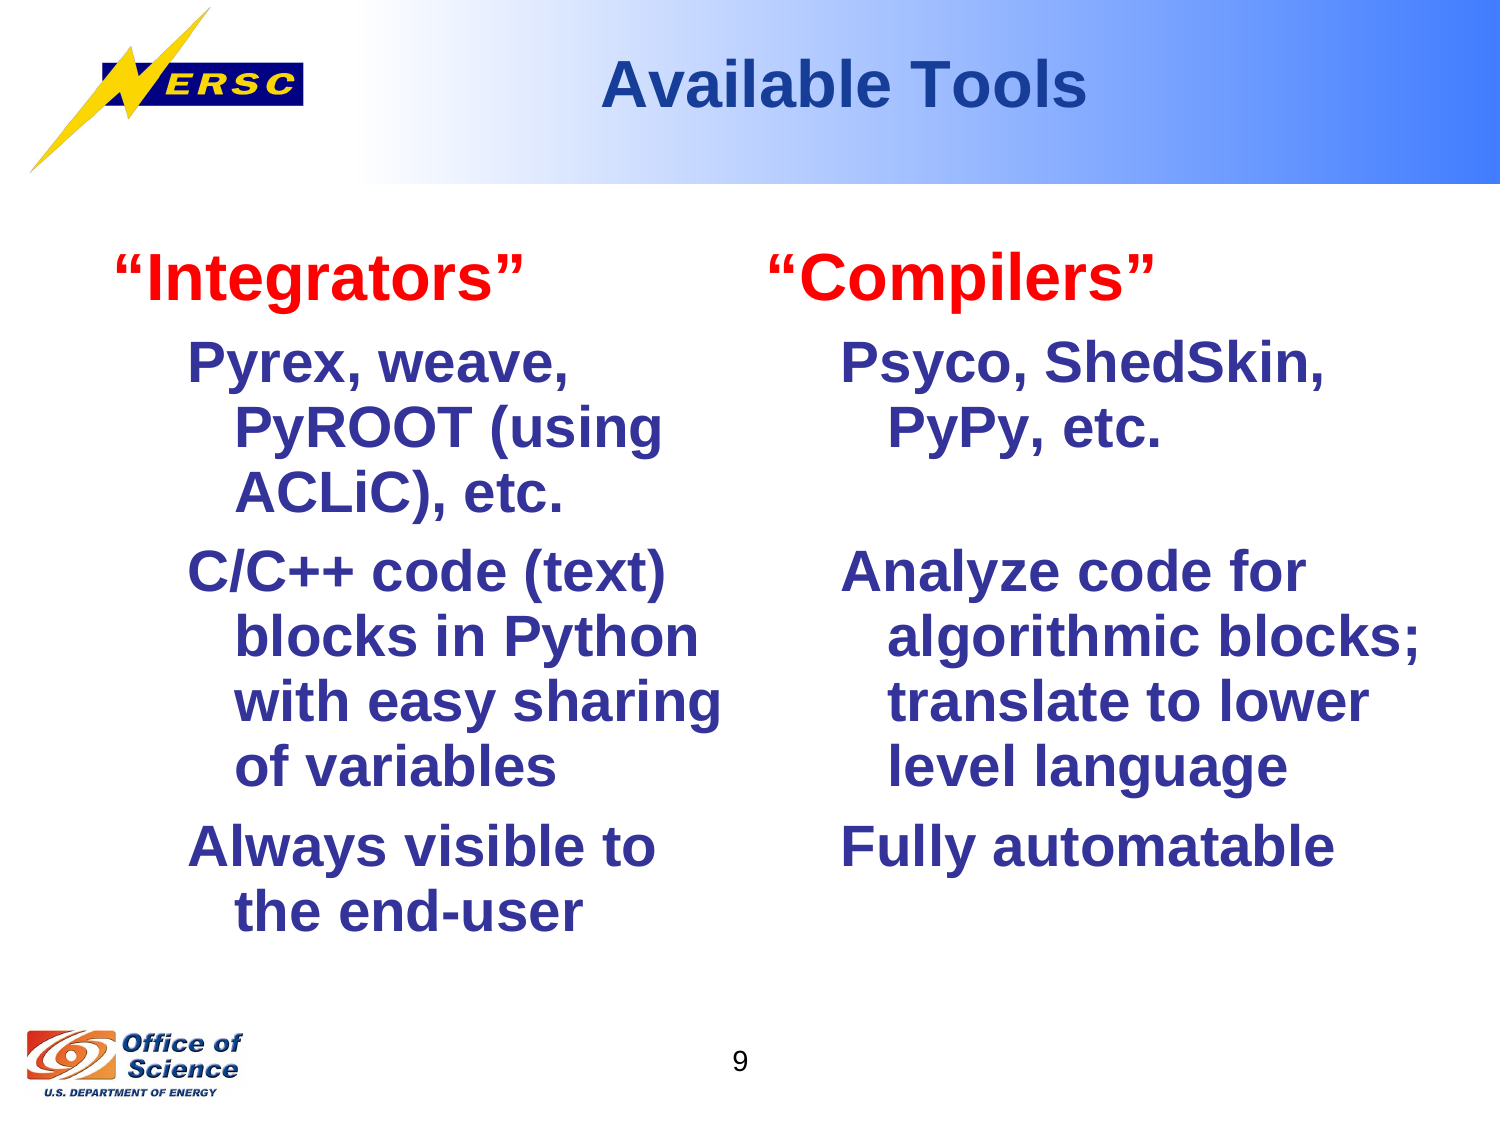

# Available Tools
“Integrators”
Pyrex, weave, PyROOT (using ACLiC), etc.
C/C++ code (text) blocks in Python with easy sharing of variables
Always visible to the end-user
“Compilers”
Psyco, ShedSkin, PyPy, etc.
Analyze code for algorithmic blocks; translate to lower level language
Fully automatable